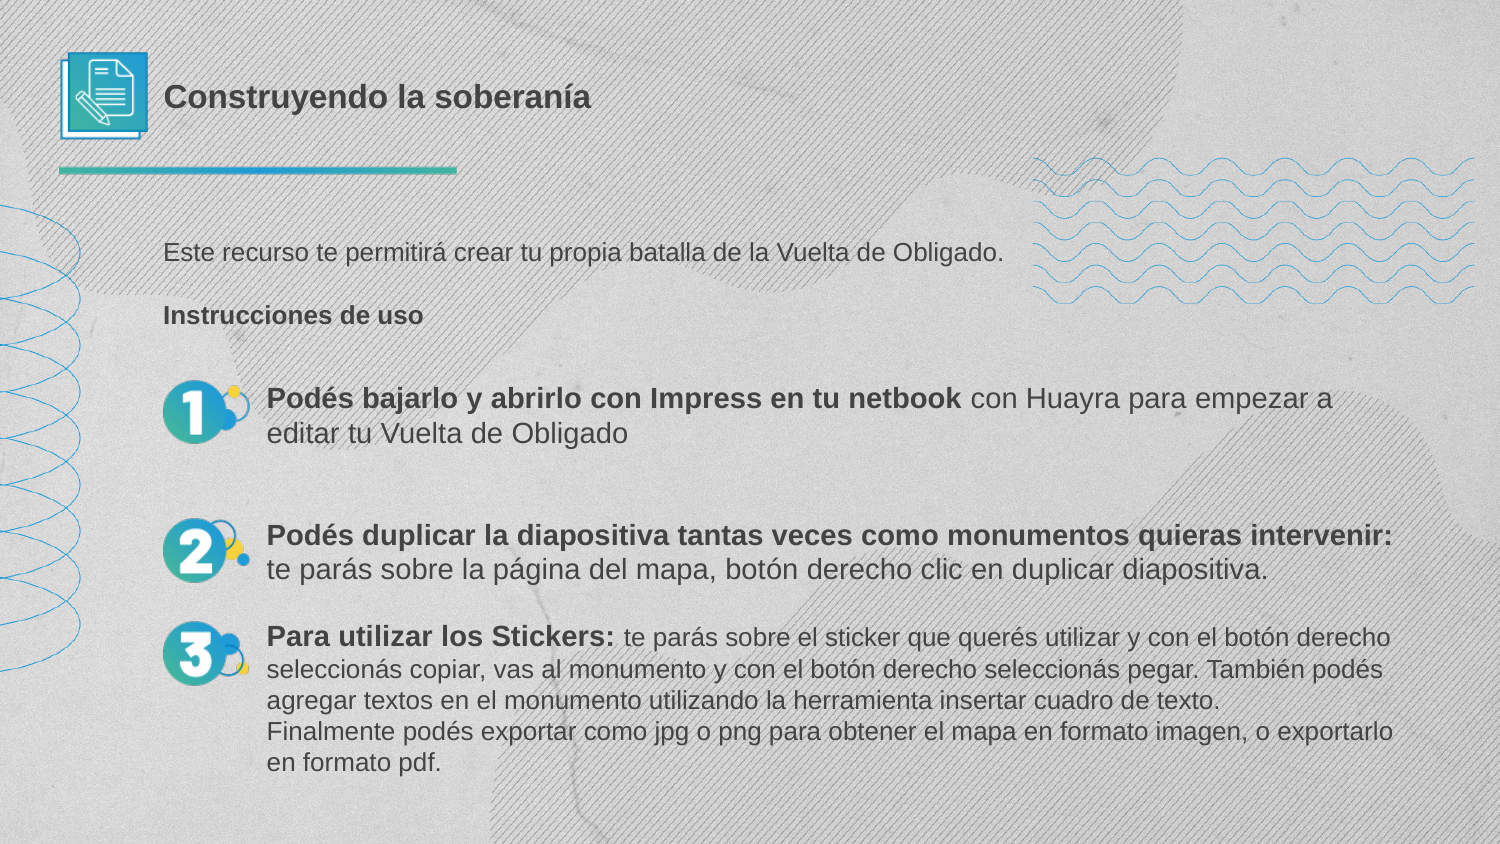

Construyendo la soberanía
Este recurso te permitirá crear tu propia batalla de la Vuelta de Obligado.
Instrucciones de uso
Podés bajarlo y abrirlo con Impress en tu netbook con Huayra para empezar a editar tu Vuelta de Obligado
Podés duplicar la diapositiva tantas veces como monumentos quieras intervenir: te parás sobre la página del mapa, botón derecho clic en duplicar diapositiva.
Para utilizar los Stickers: te parás sobre el sticker que querés utilizar y con el botón derecho seleccionás copiar, vas al monumento y con el botón derecho seleccionás pegar. También podés agregar textos en el monumento utilizando la herramienta insertar cuadro de texto.
Finalmente podés exportar como jpg o png para obtener el mapa en formato imagen, o exportarlo en formato pdf.